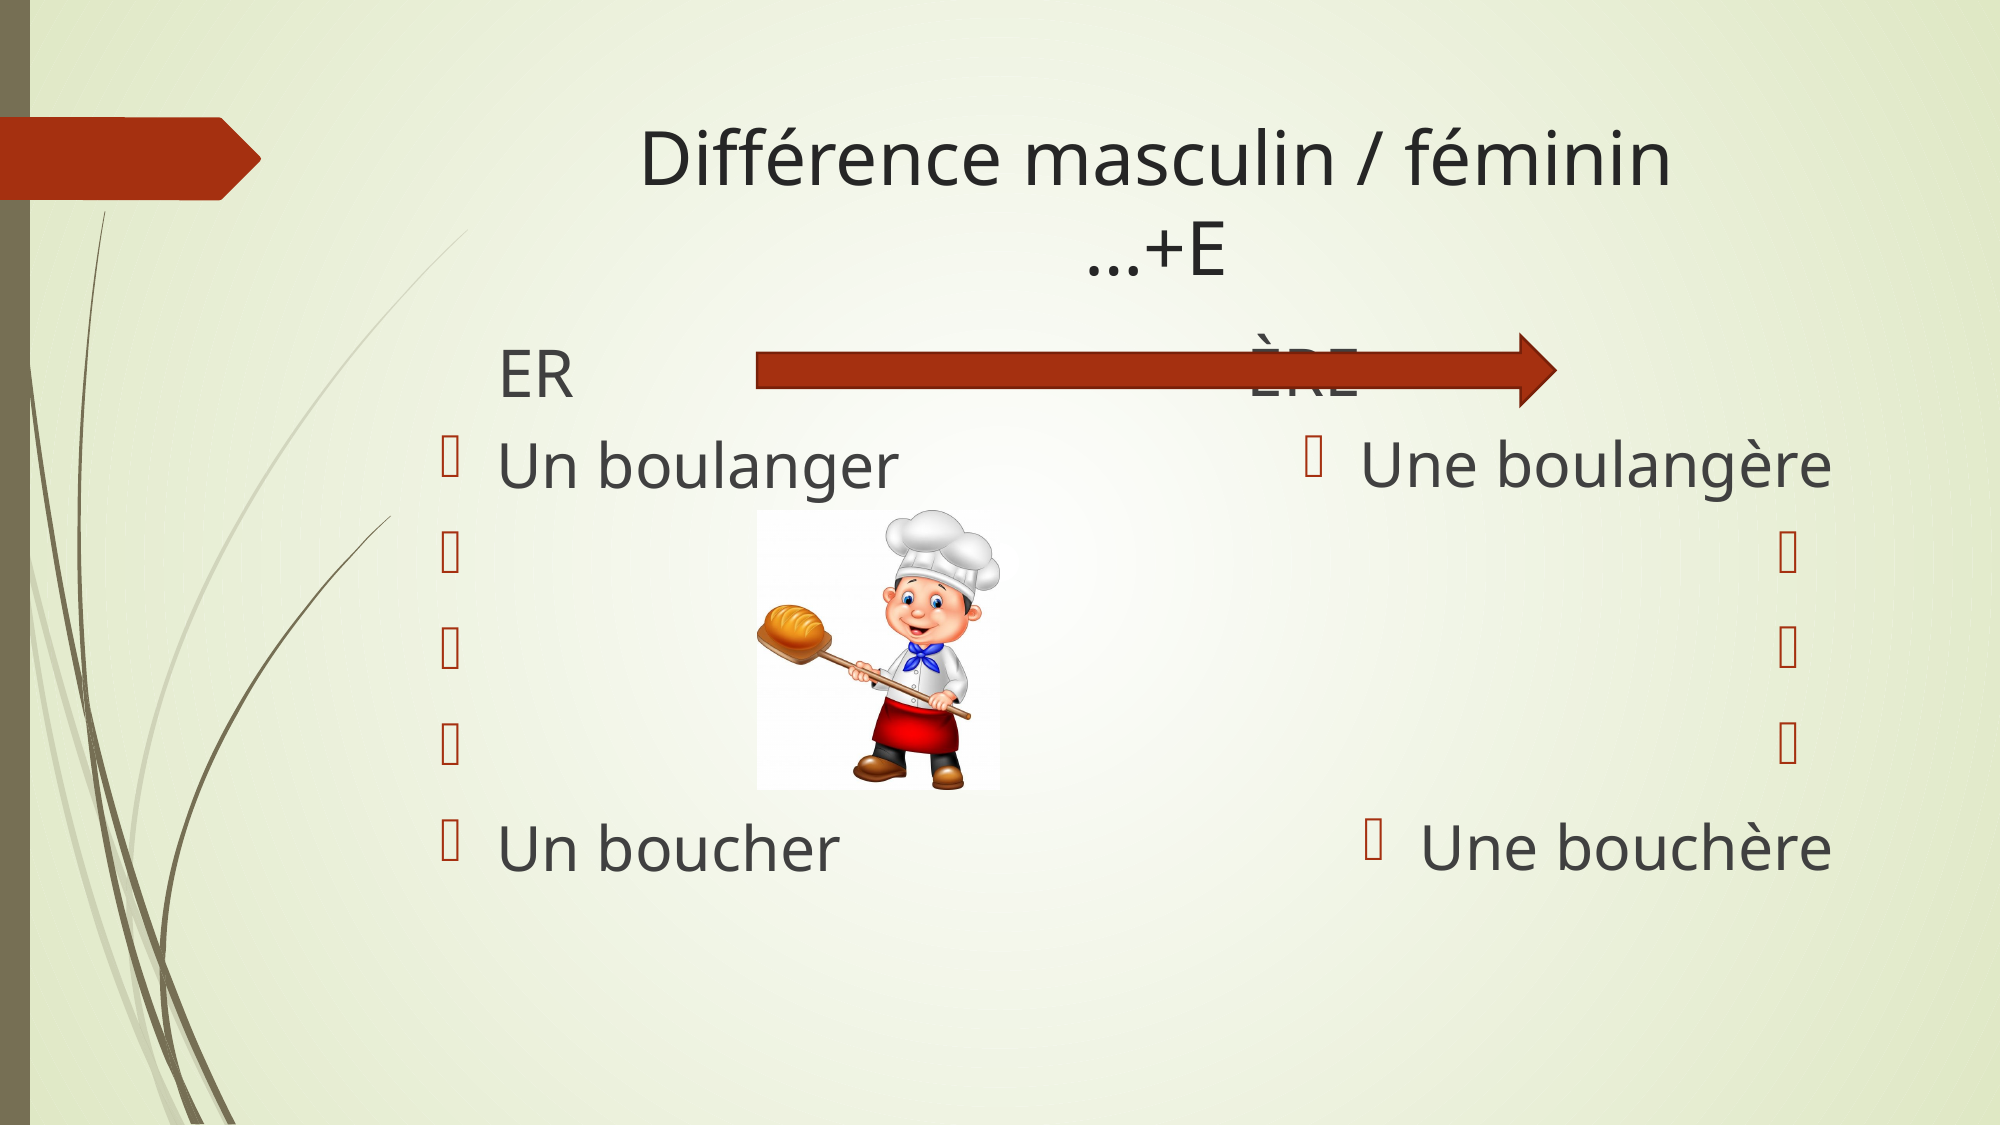

# Différence masculin / féminin …+E
ÈRE
ER
Une boulangère
Une bouchère
Un boulanger
Un boucher